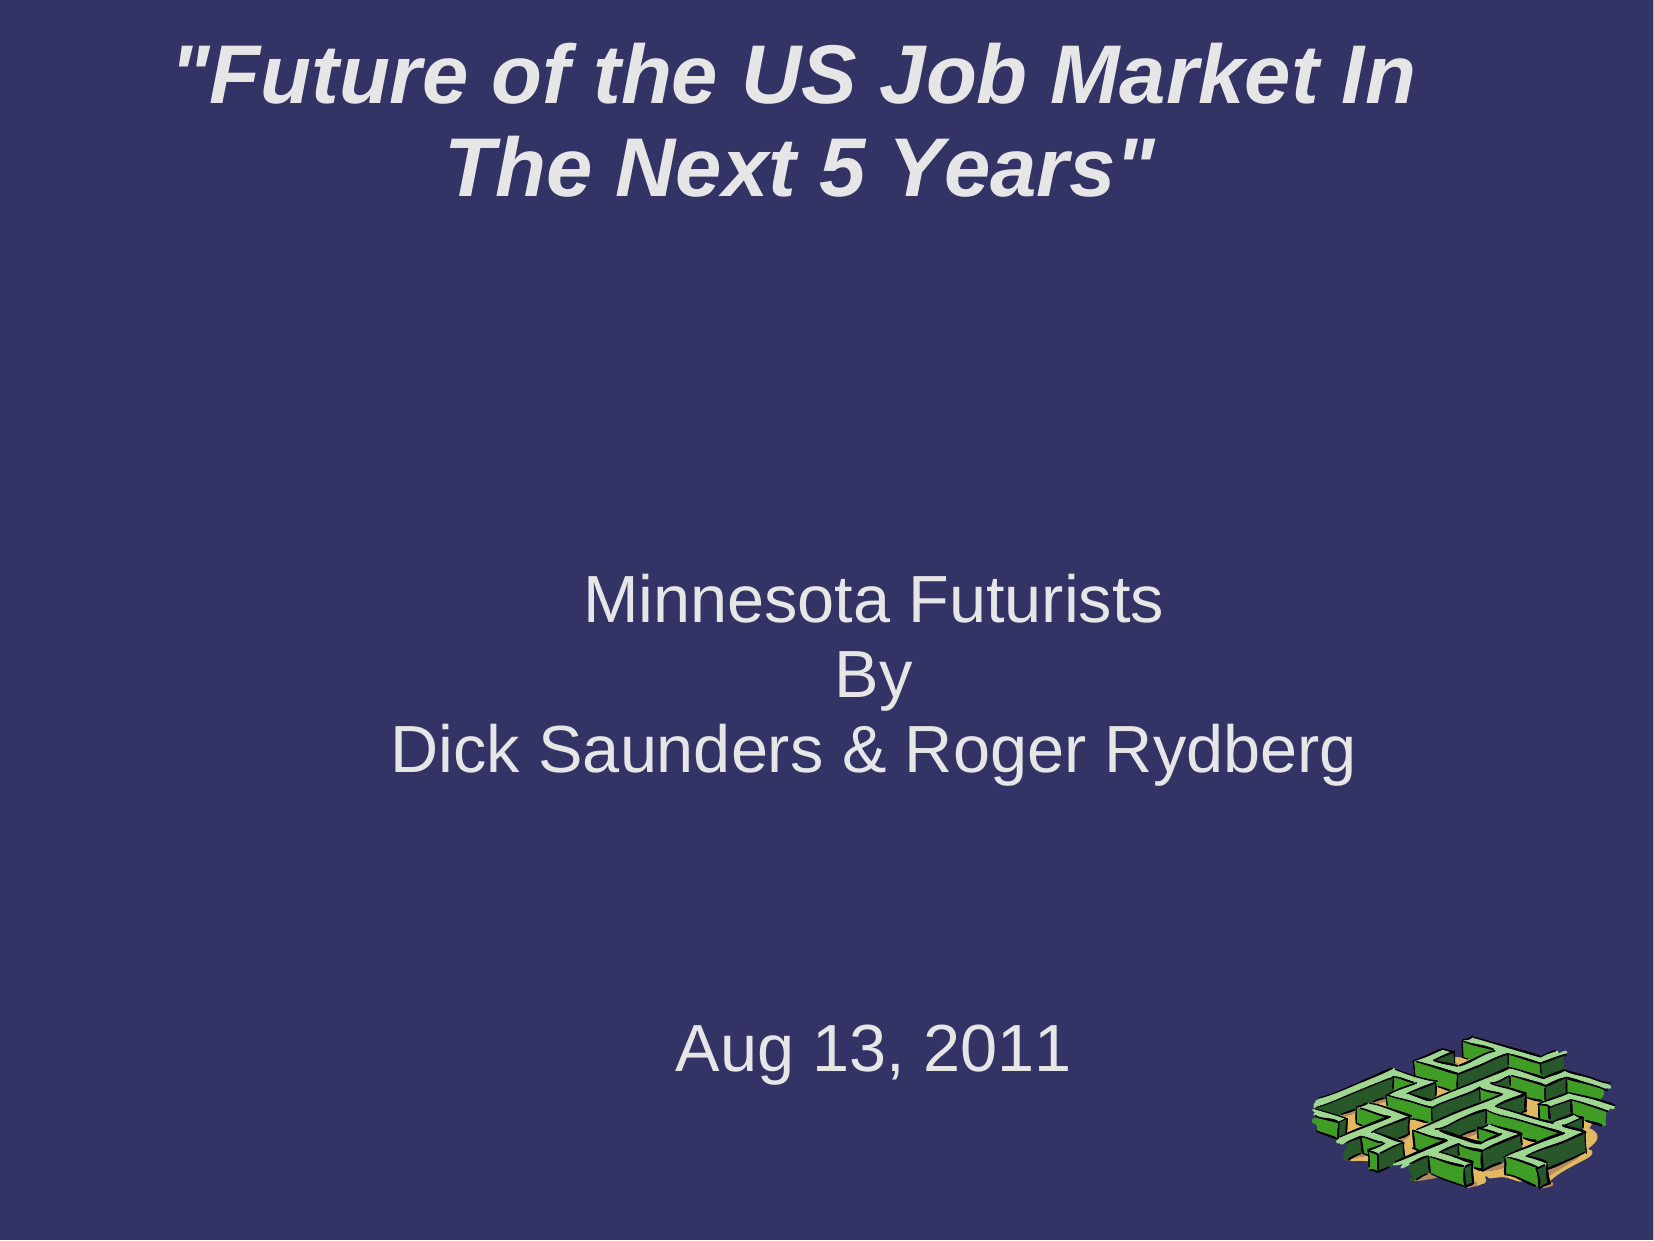

# "Future of the US Job Market In The Next 5 Years"
Minnesota Futurists
By
Dick Saunders & Roger Rydberg
Aug 13, 2011